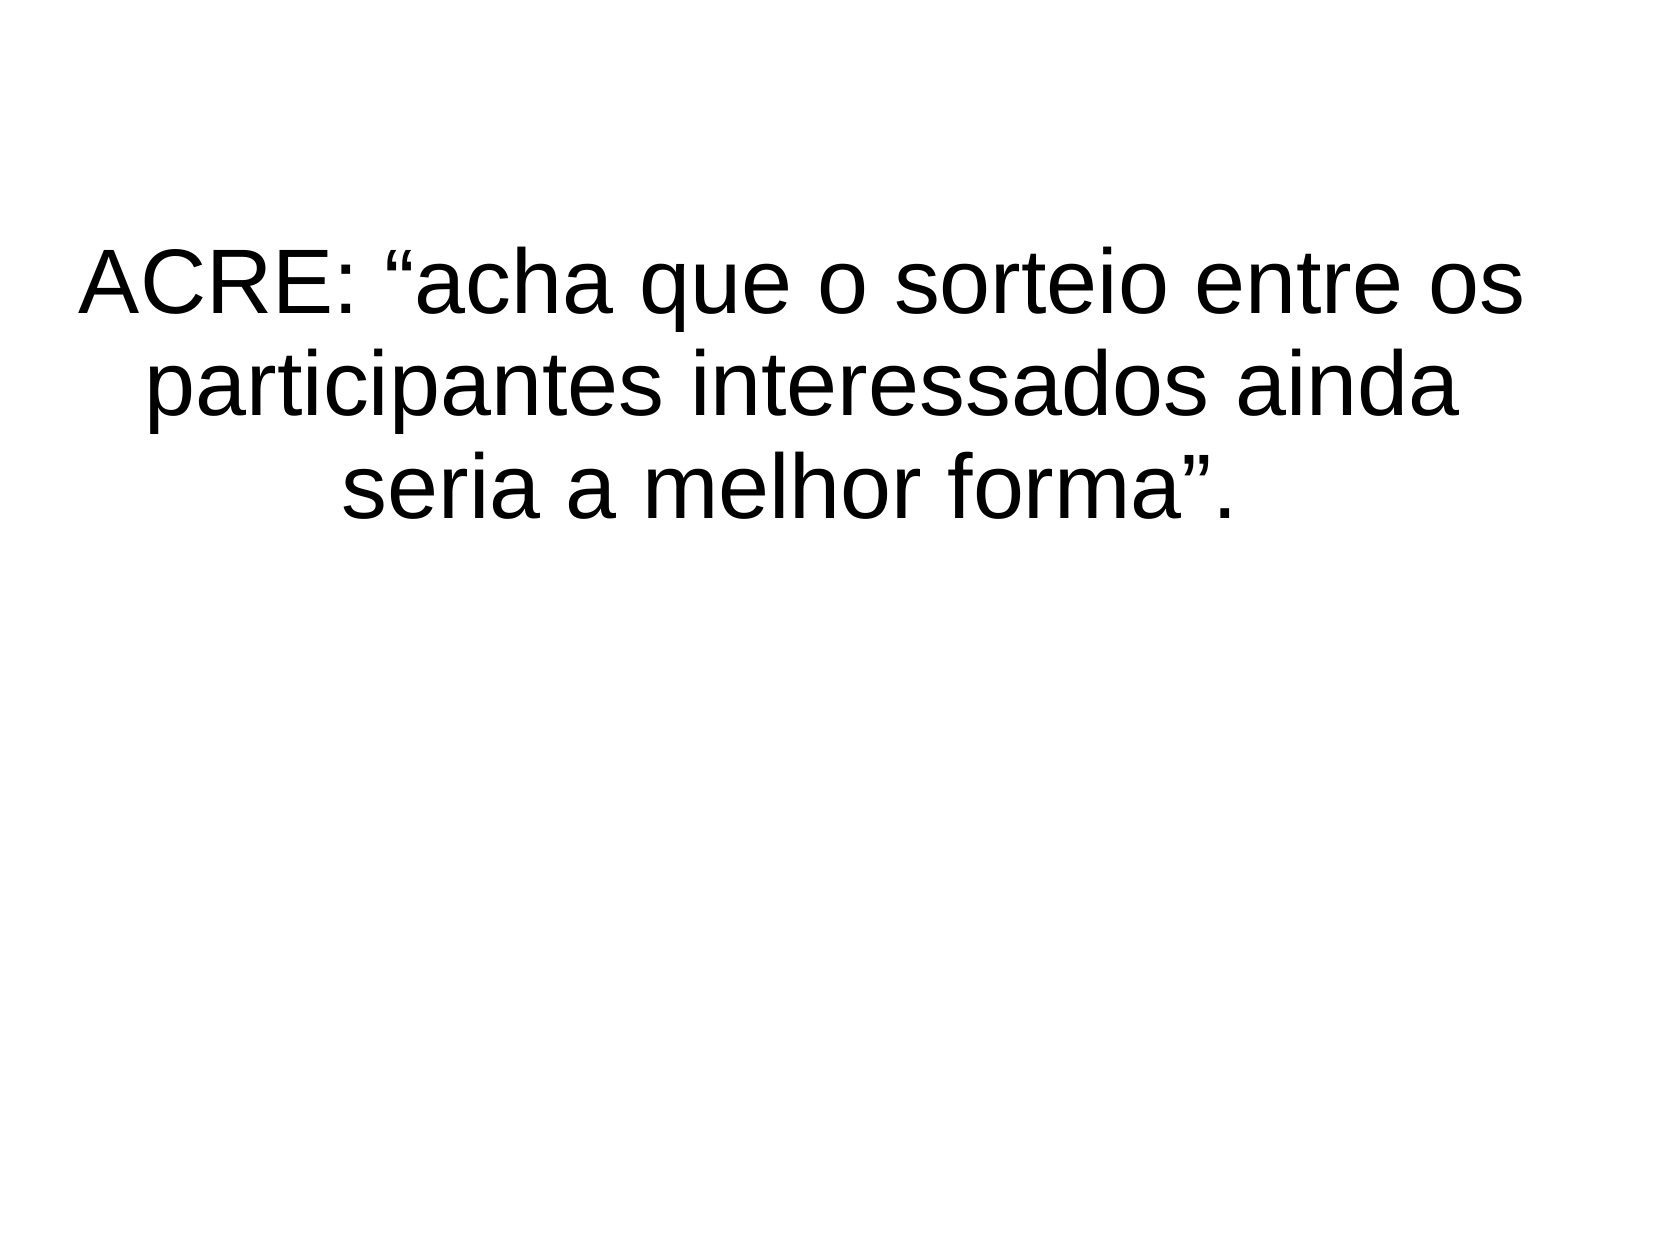

# ACRE: “acha que o sorteio entre os participantes interessados ainda seria a melhor forma”.